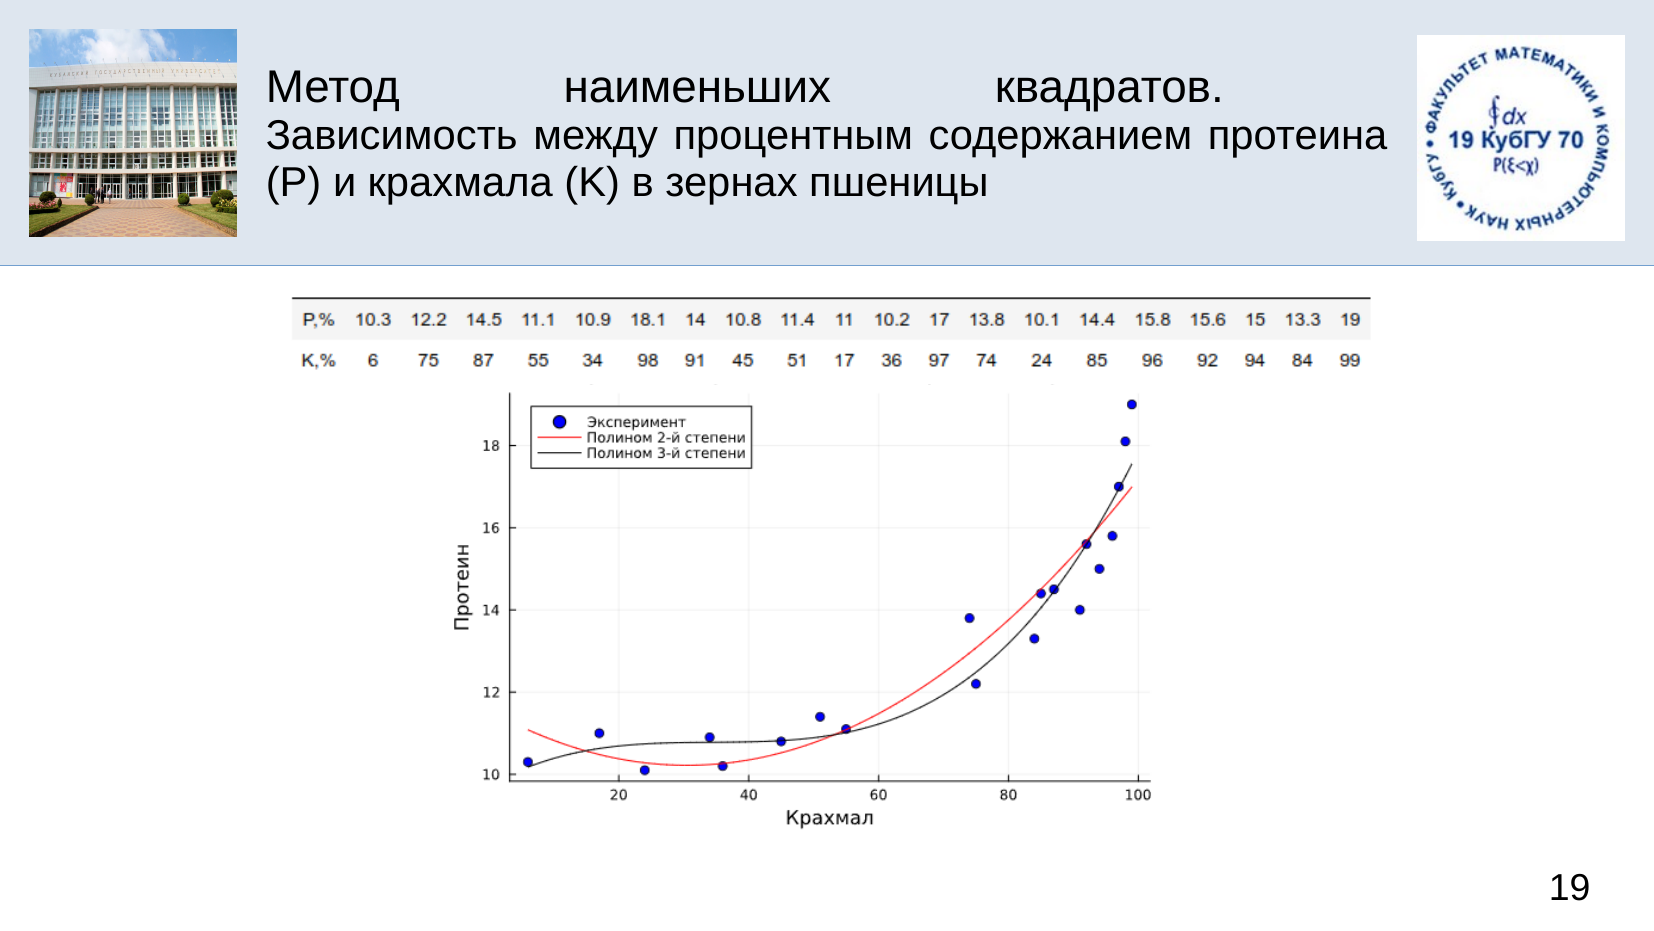

# Метод наименьших квадратов. Зависимость между процентным содержанием протеина (P) и крахмала (K) в зернах пшеницы